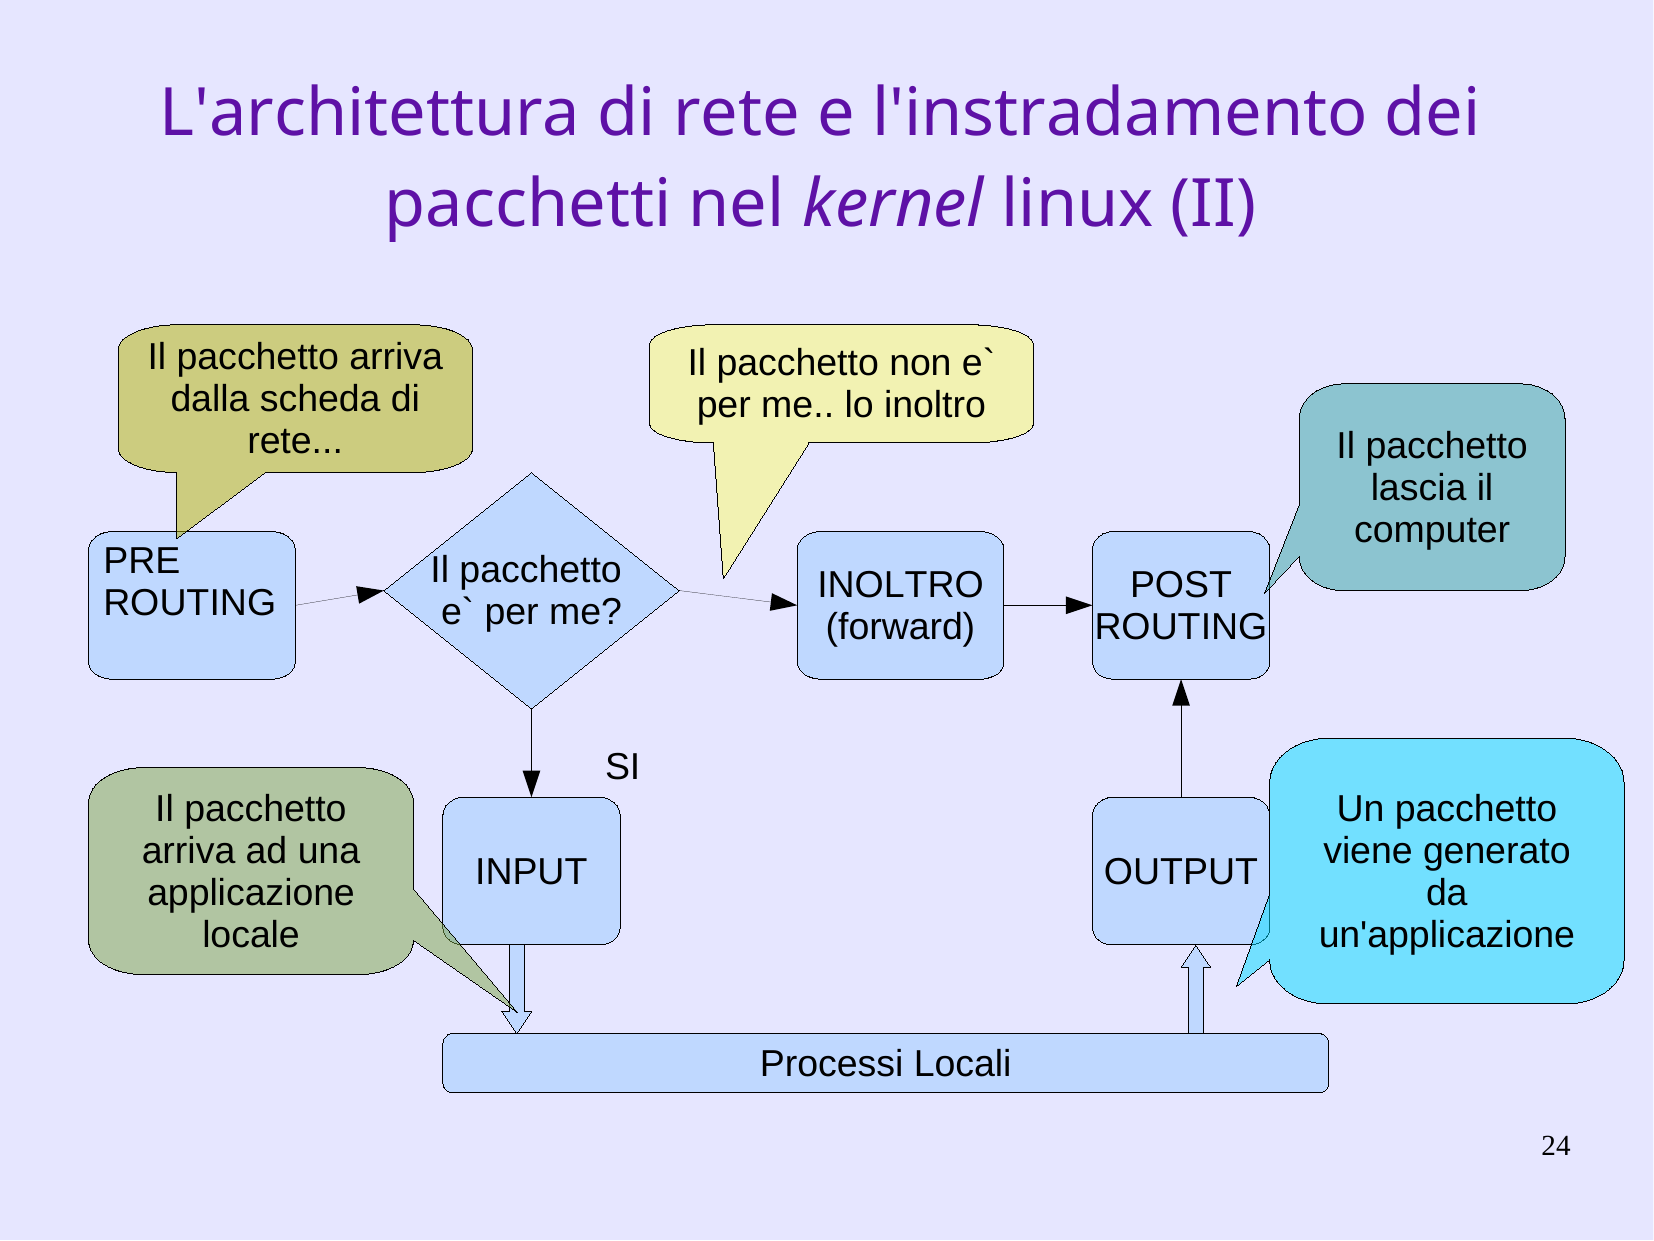

# L'architettura di rete e l'instradamento dei pacchetti nel kernel linux (II)
Il pacchetto arriva dalla scheda di rete...
Il pacchetto non e` per me.. lo inoltro
Il pacchetto lascia il computer
Il pacchetto
e` per me?
INOLTRO
(forward)
POST
ROUTING
PRE
ROUTING
SI
Un pacchetto viene generato da un'applicazione
Il pacchetto arriva ad una applicazione locale
INPUT
OUTPUT
Processi Locali
24